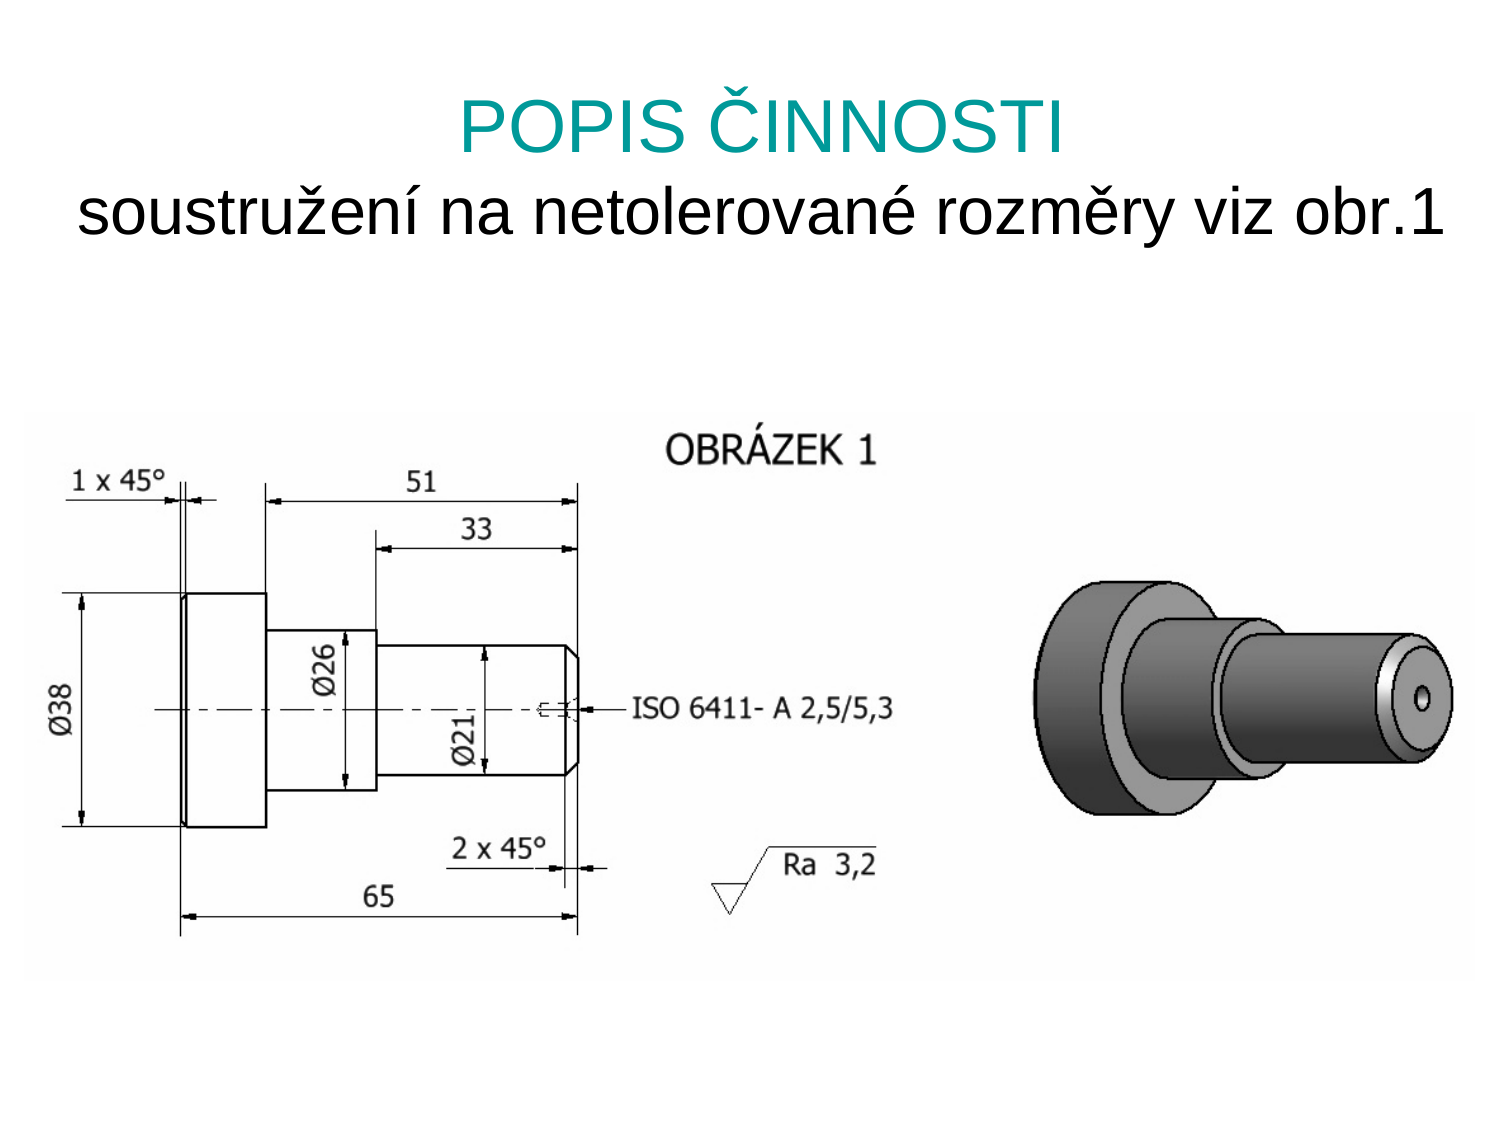

# POPIS ČINNOSTI soustružení na netolerované rozměry viz obr.1